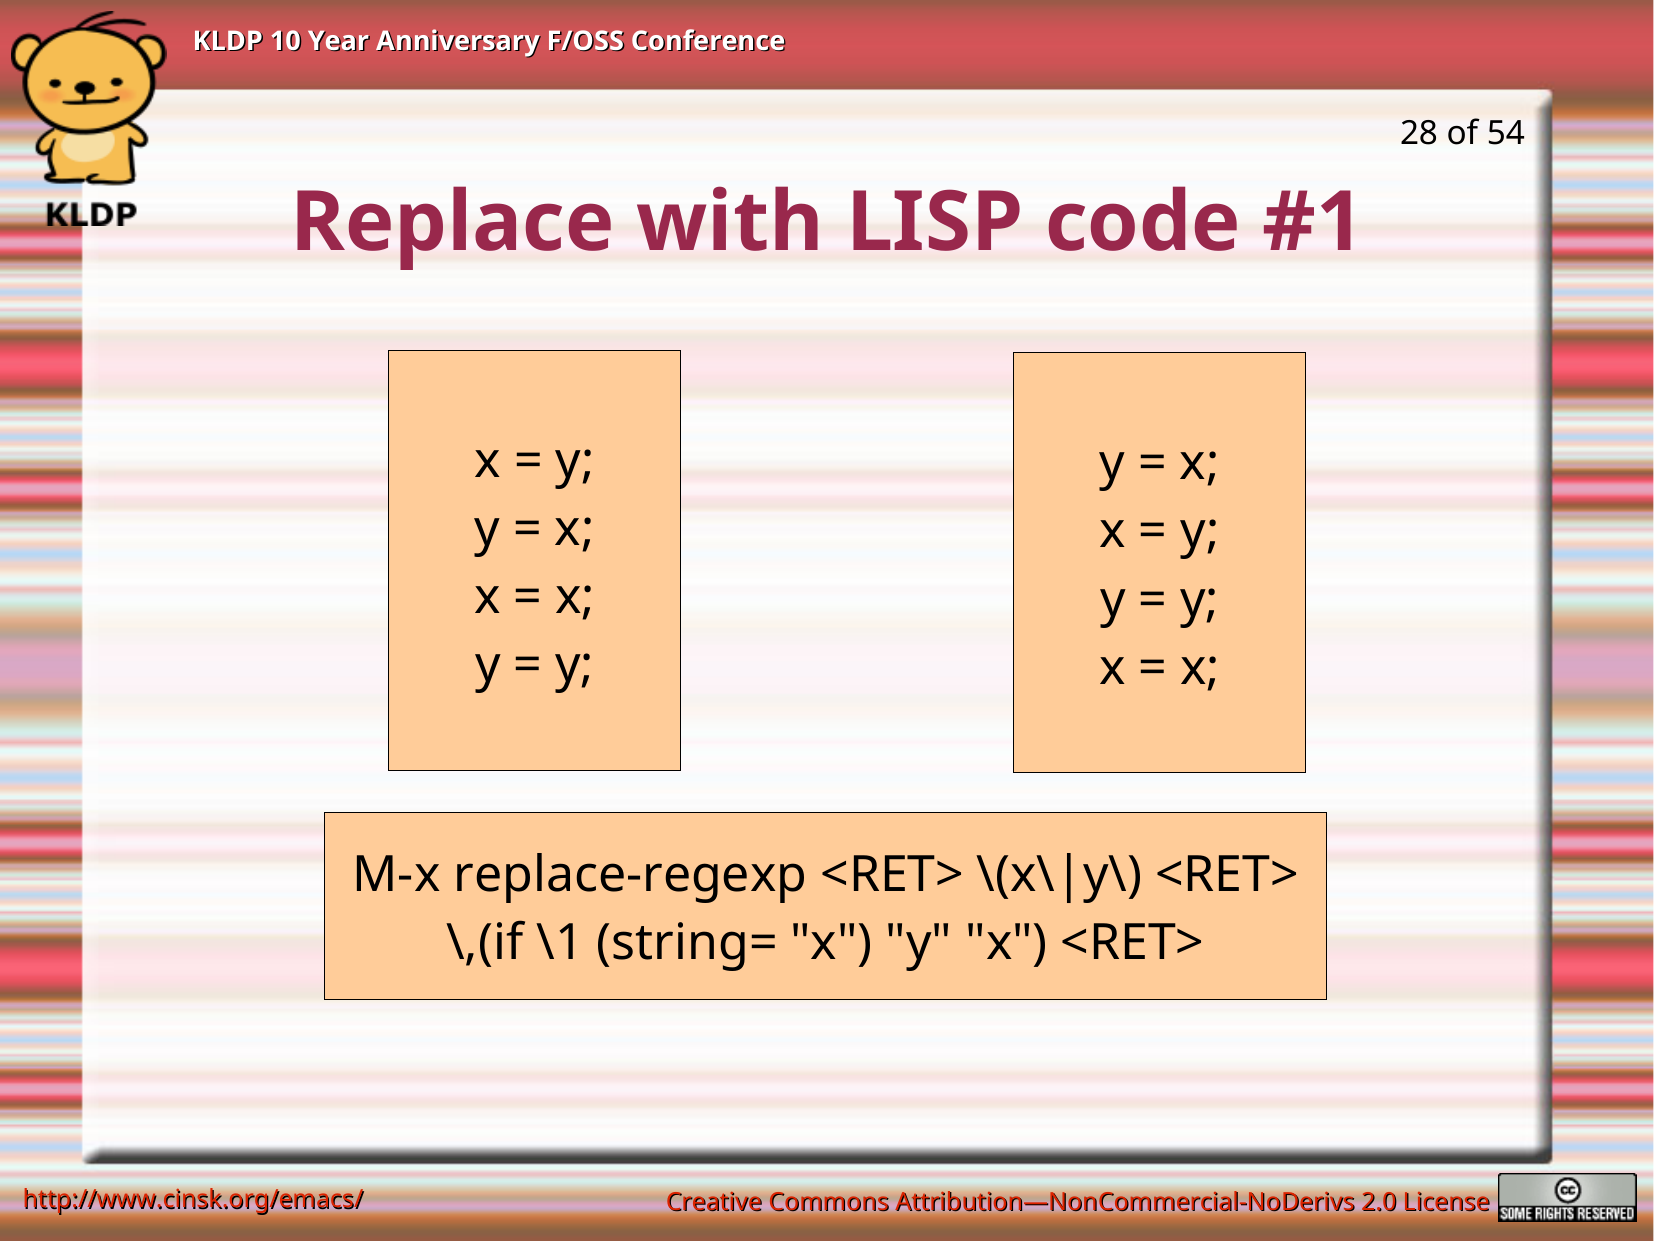

# Replace with LISP code #1
x = y;
y = x;
x = x;
y = y;
y = x;
x = y;
y = y;
x = x;
M-x replace-regexp <RET> \(x\|y\) <RET>
\,(if \1 (string= "x") "y" "x") <RET>